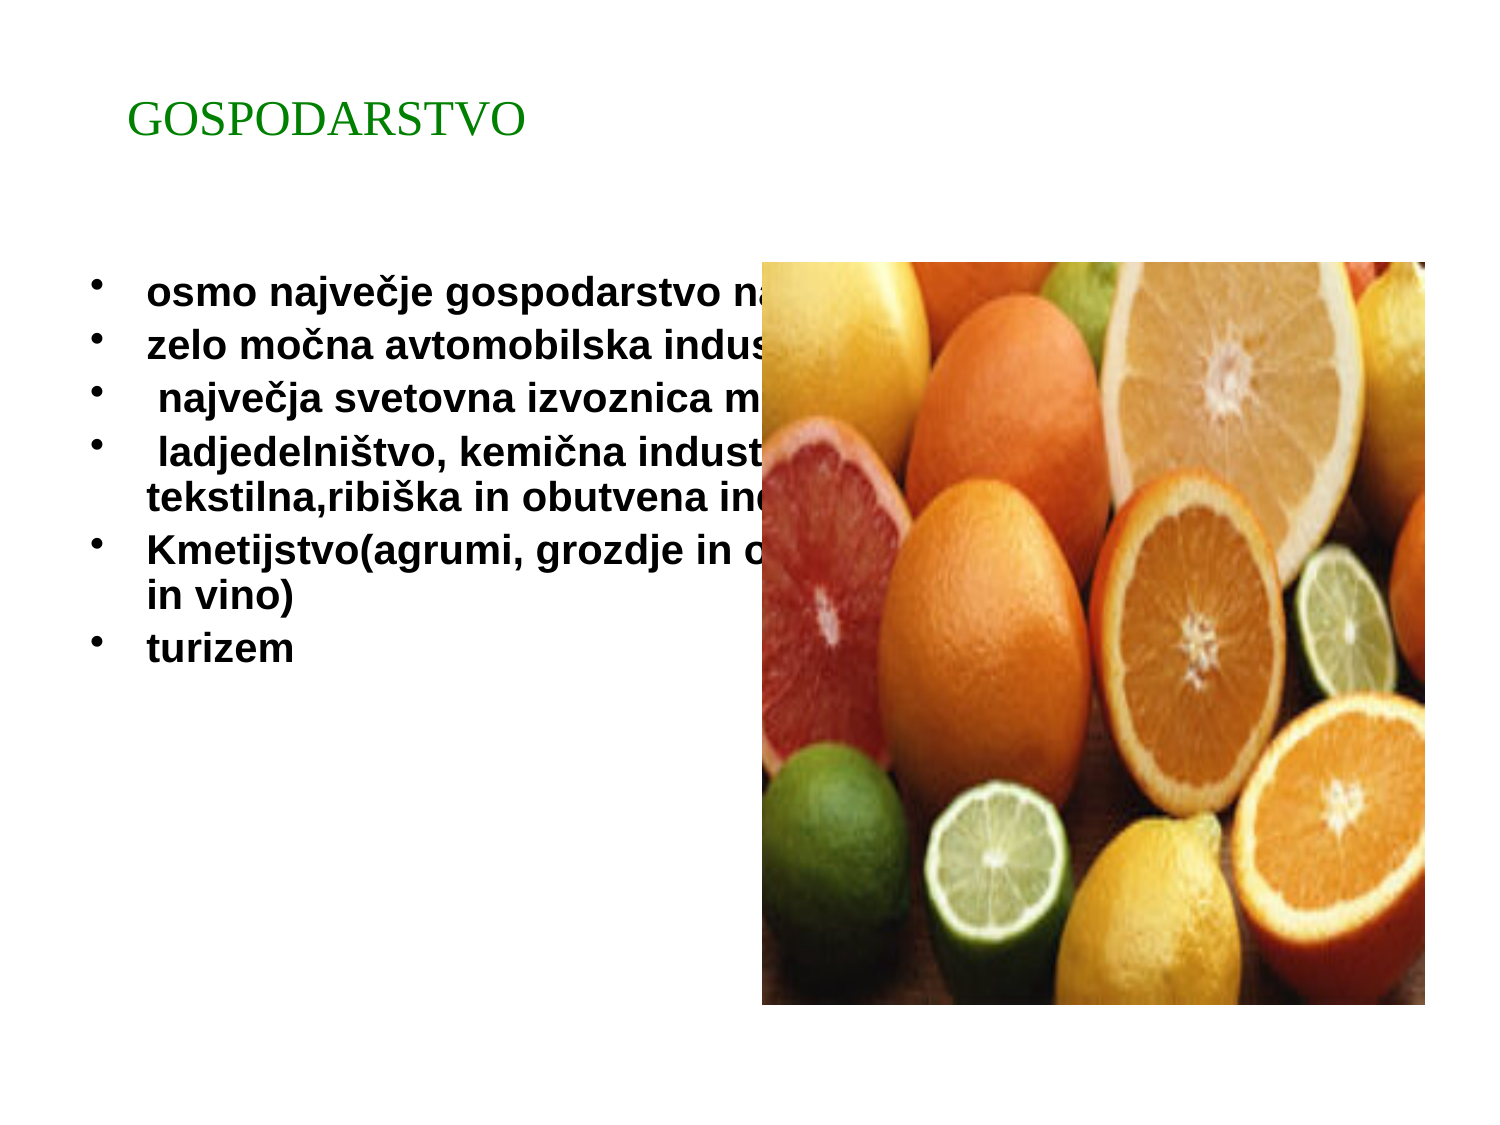

GOSPODARSTVO
# osmo največje gospodarstvo na svetu
zelo močna avtomobilska industrija
 največja svetovna izvoznica motornih vozil
 ladjedelništvo, kemična industrija, jeklarska industrija, tekstilna,ribiška in obutvena industrija
Kmetijstvo(agrumi, grozdje in olive,iz teh pridelkov,olivno olje in vino)
turizem